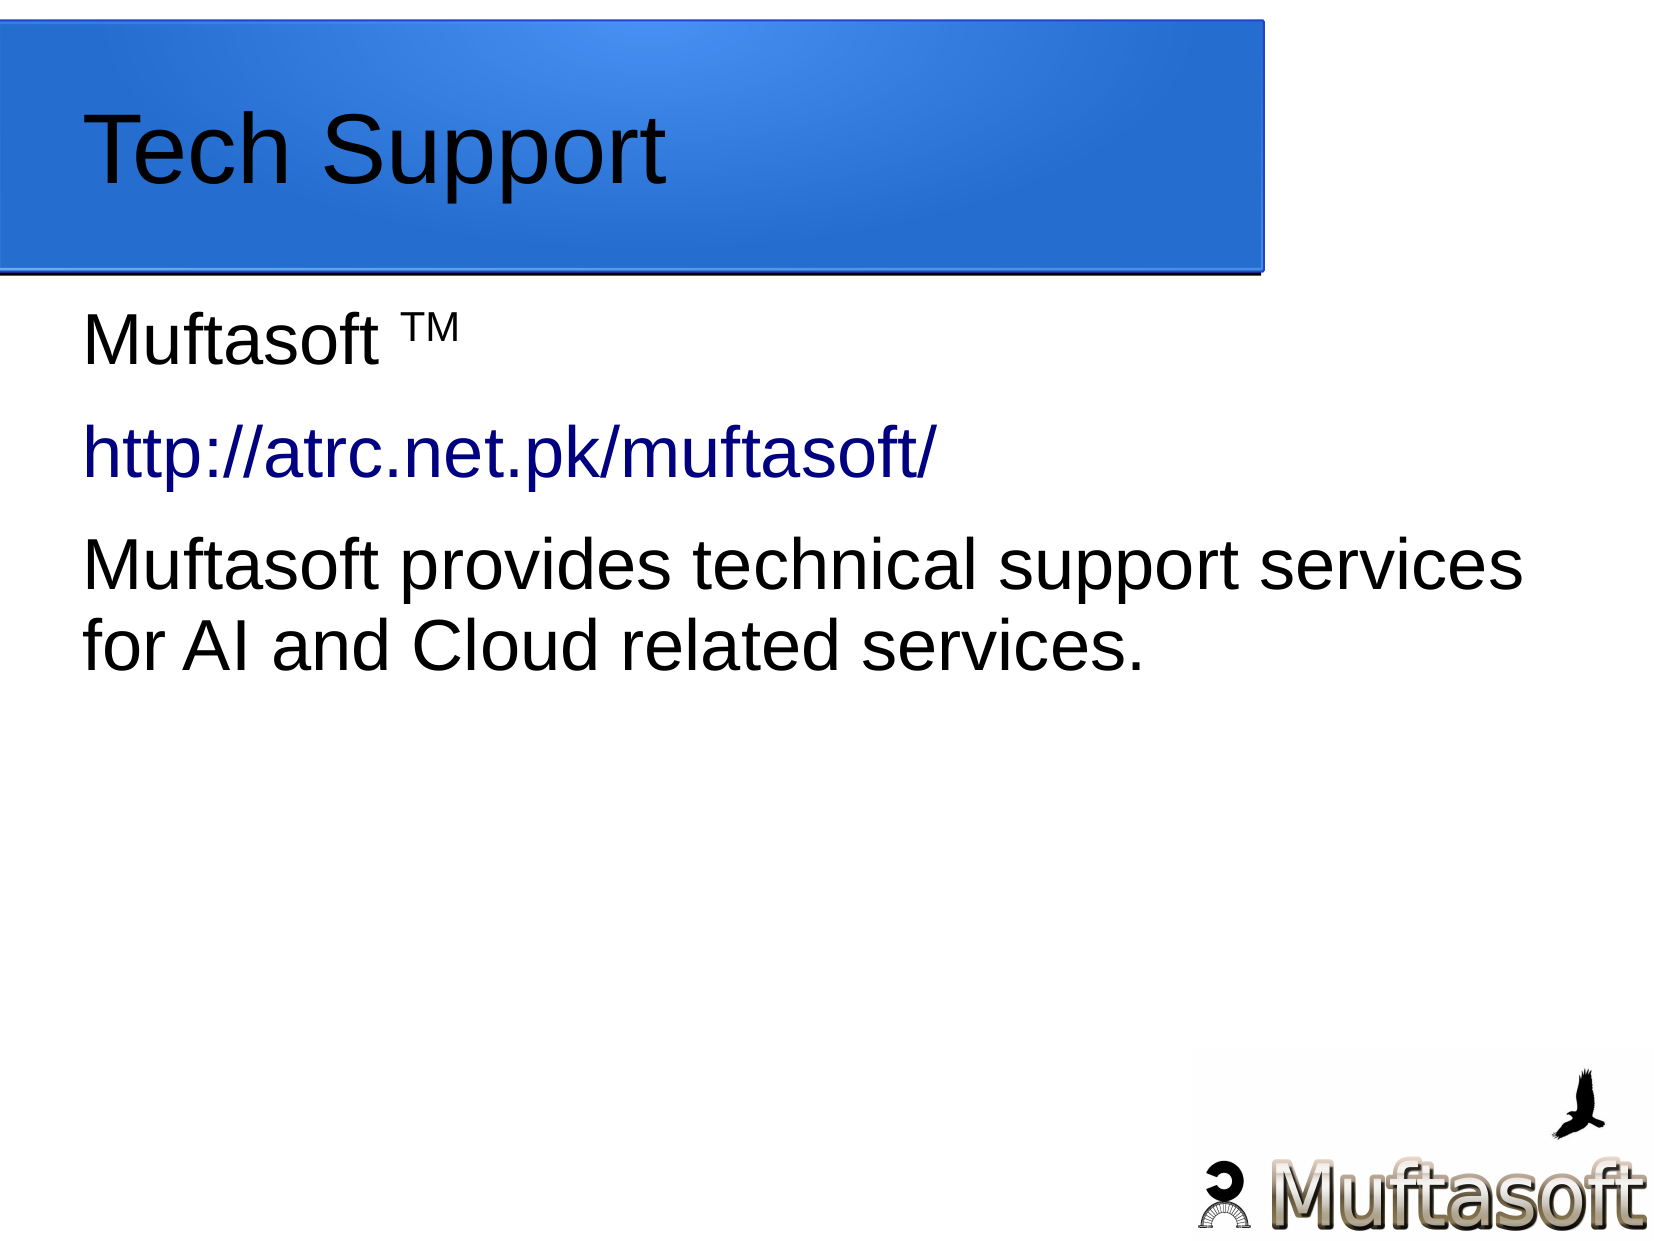

# Tech Support
Muftasoft TM
http://atrc.net.pk/muftasoft/
Muftasoft provides technical support services for AI and Cloud related services.